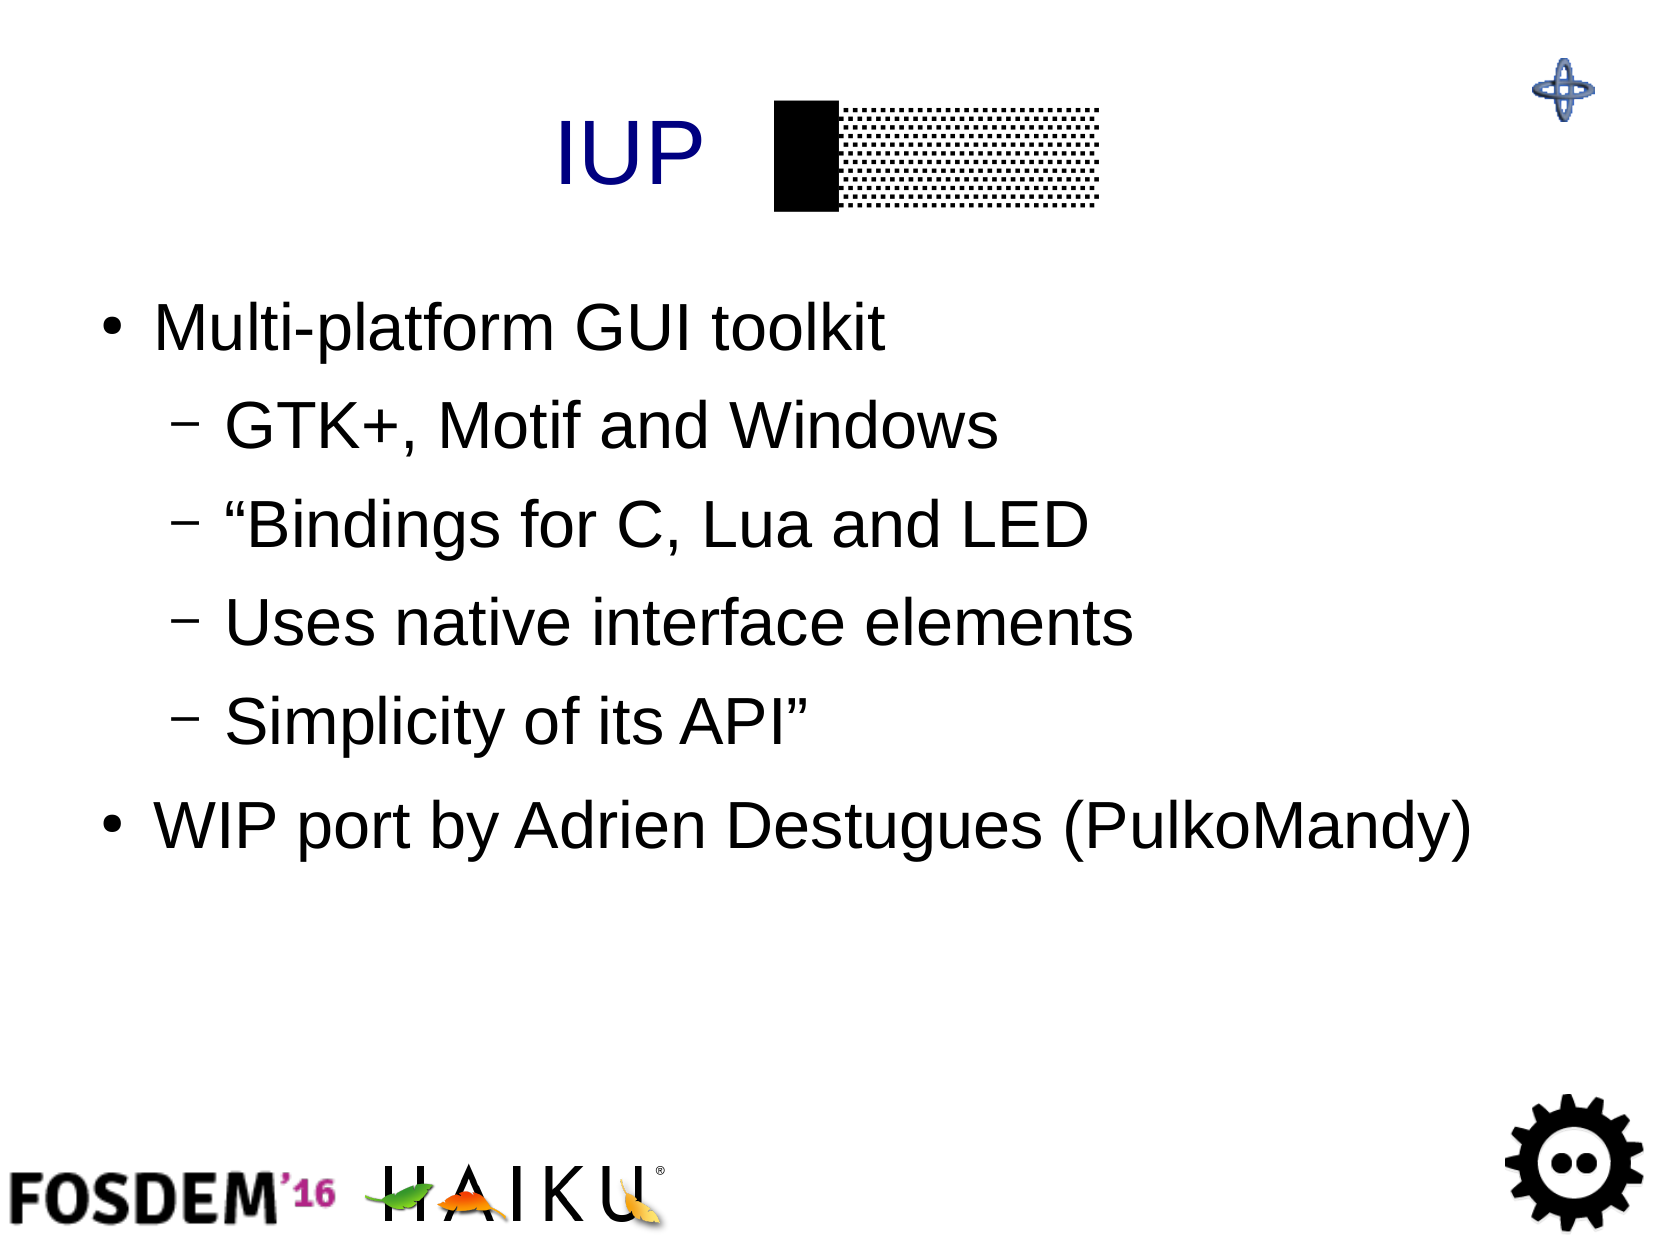

# IUP	█▒▒▒▒
Multi-platform GUI toolkit
GTK+, Motif and Windows
“Bindings for C, Lua and LED
Uses native interface elements
Simplicity of its API”
WIP port by Adrien Destugues (PulkoMandy)